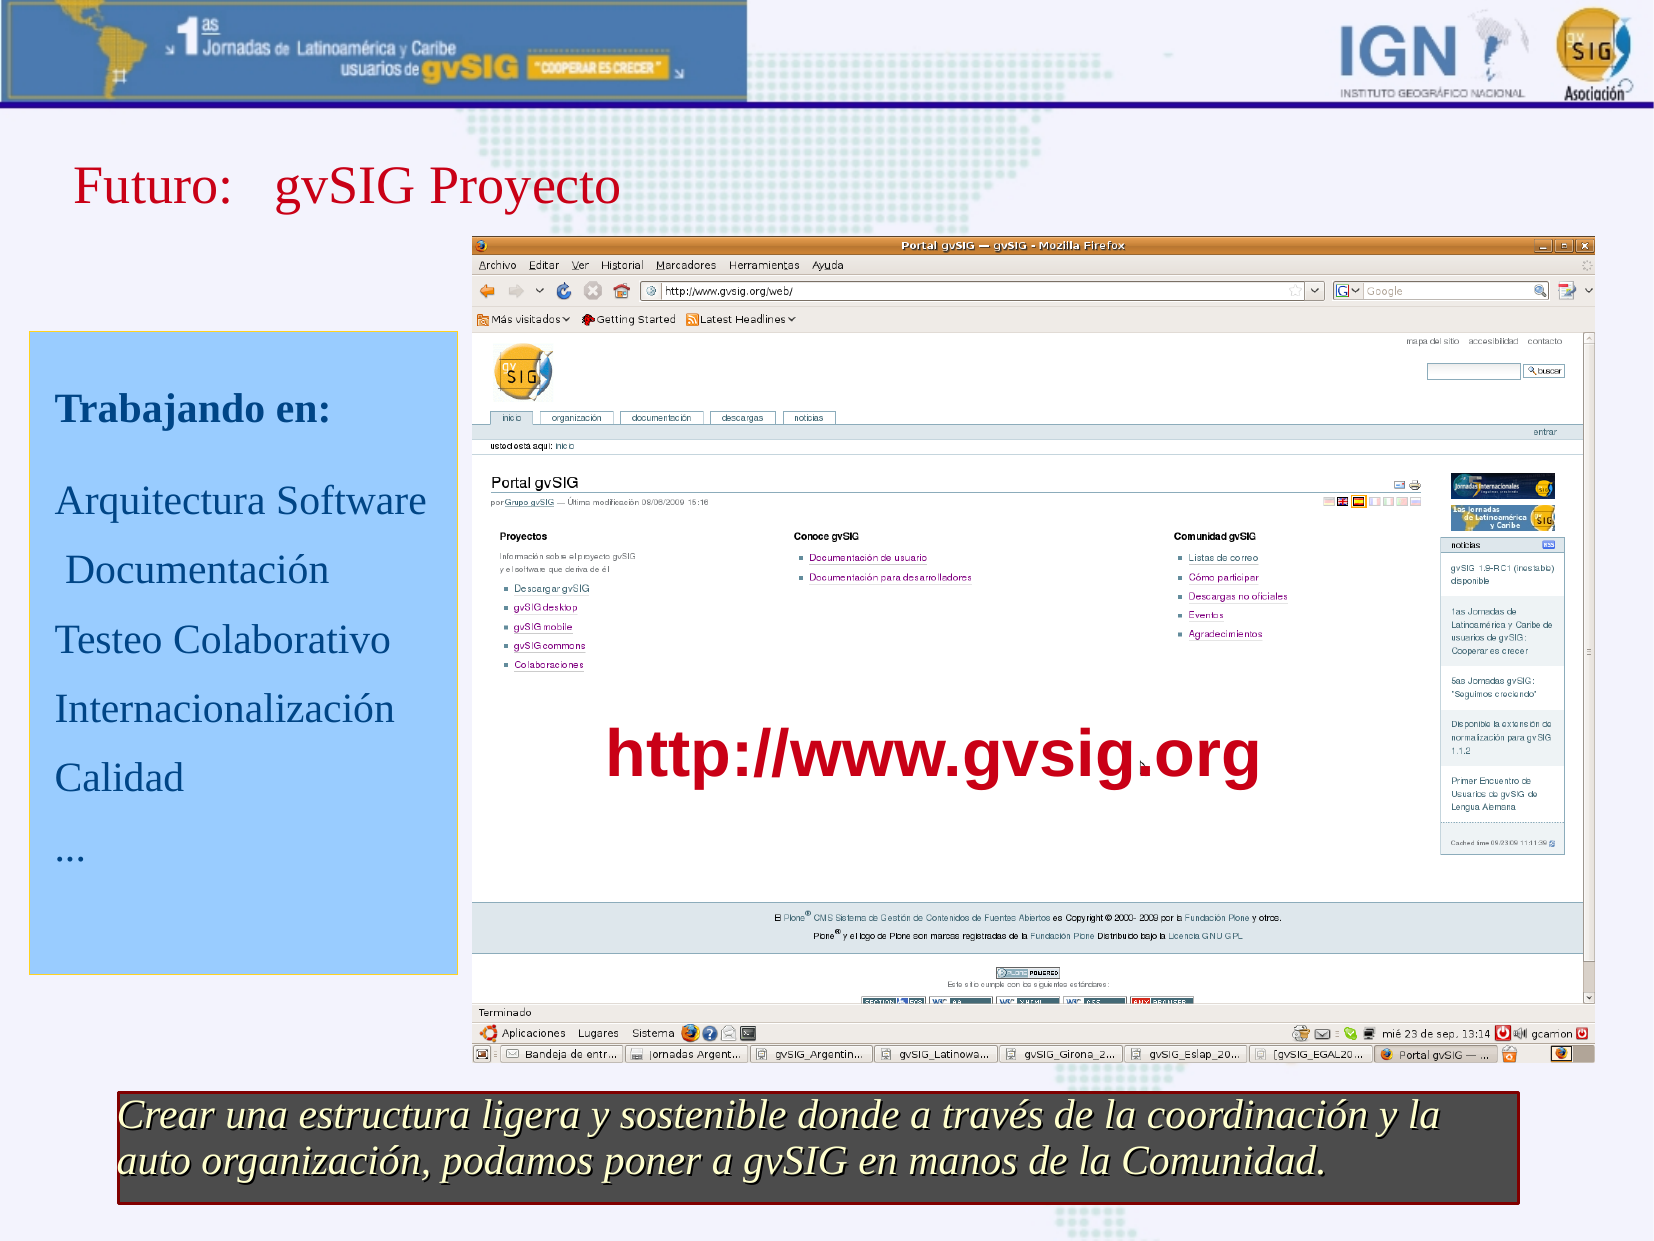

Futuro: gvSIG Proyecto
Trabajando en:
Arquitectura Software
 Documentación
Testeo Colaborativo
Internacionalización
Calidad
...
http://www.gvsig.org
Crear una estructura ligera y sostenible donde a través de la coordinación y la auto organización, podamos poner a gvSIG en manos de la Comunidad.